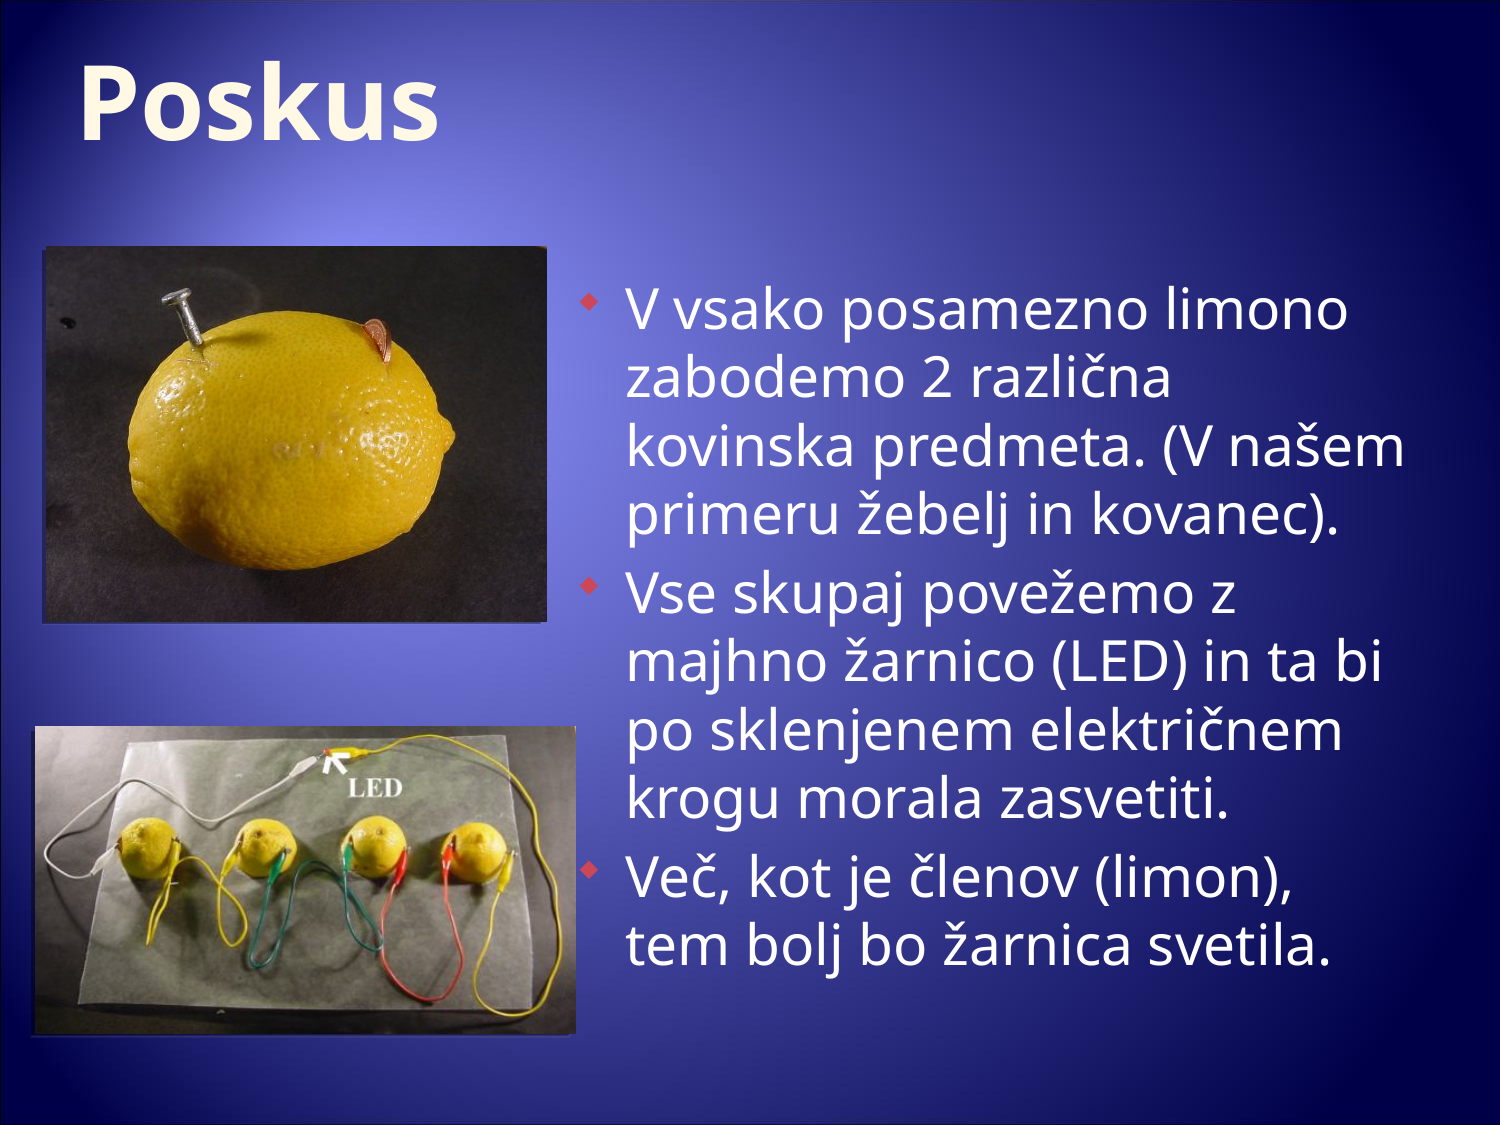

# Poskus
V vsako posamezno limono zabodemo 2 različna kovinska predmeta. (V našem primeru žebelj in kovanec).
Vse skupaj povežemo z majhno žarnico (LED) in ta bi po sklenjenem električnem krogu morala zasvetiti.
Več, kot je členov (limon), tem bolj bo žarnica svetila.